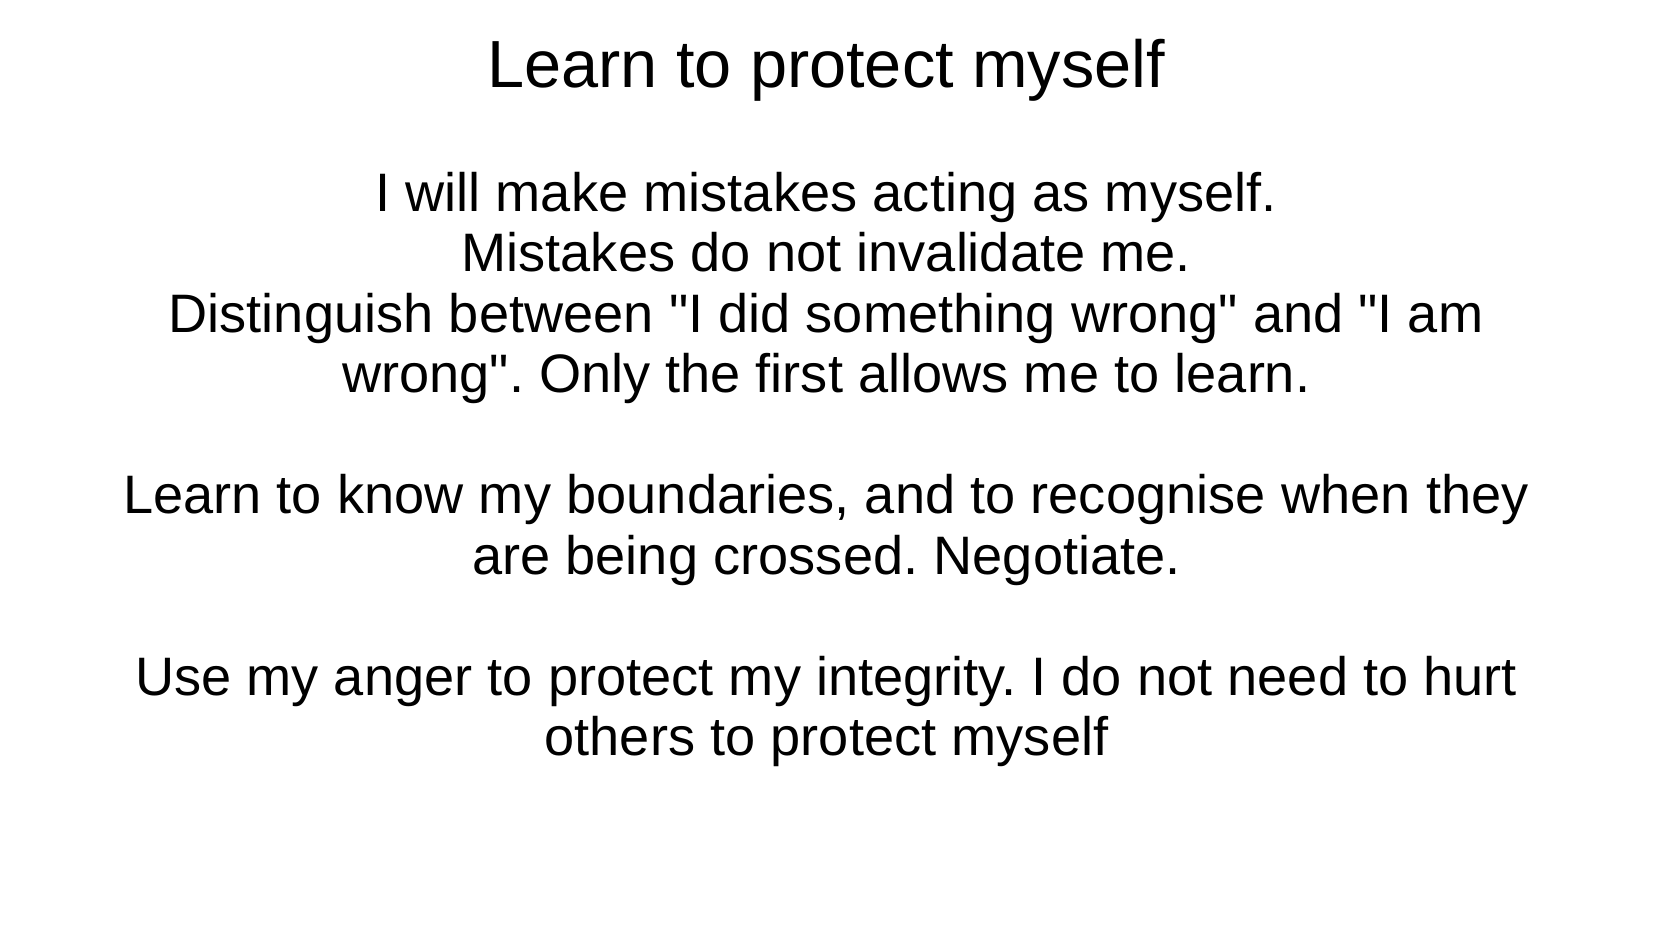

# Learn to protect myself
I will make mistakes acting as myself.
Mistakes do not invalidate me.
Distinguish between "I did something wrong" and "I am wrong". Only the first allows me to learn.
Learn to know my boundaries, and to recognise when they are being crossed. Negotiate.
Use my anger to protect my integrity. I do not need to hurt others to protect myself